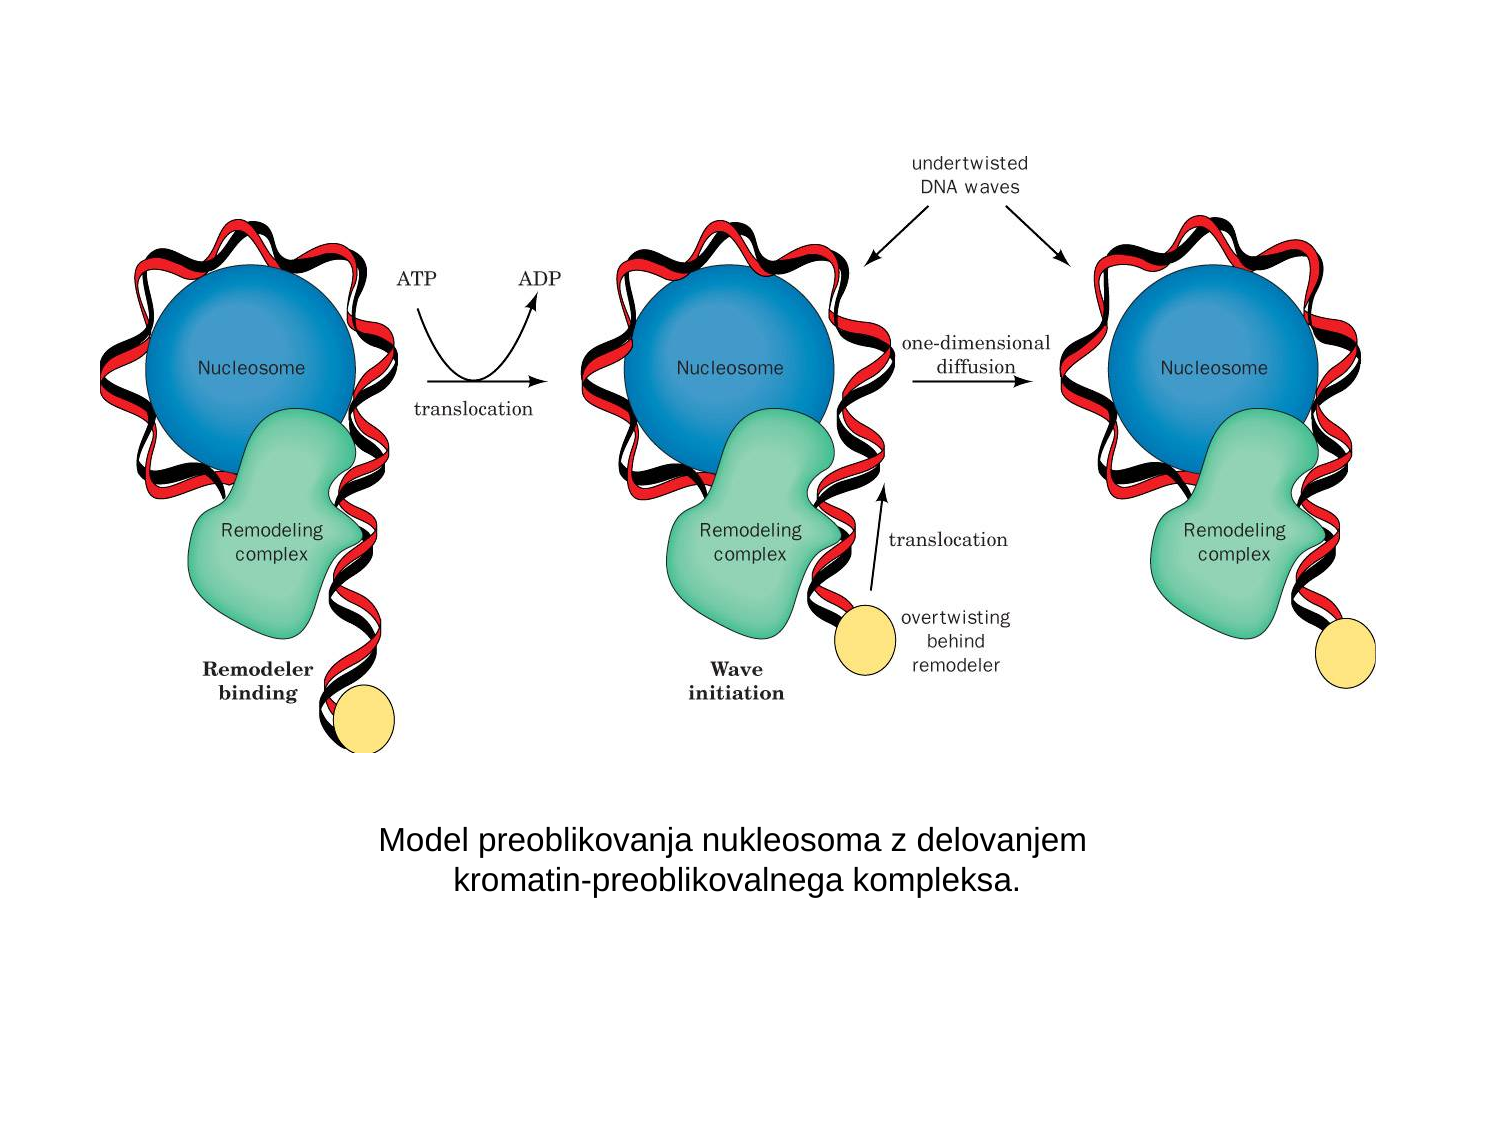

Model preoblikovanja nukleosoma z delovanjem
kromatin-preoblikovalnega kompleksa.